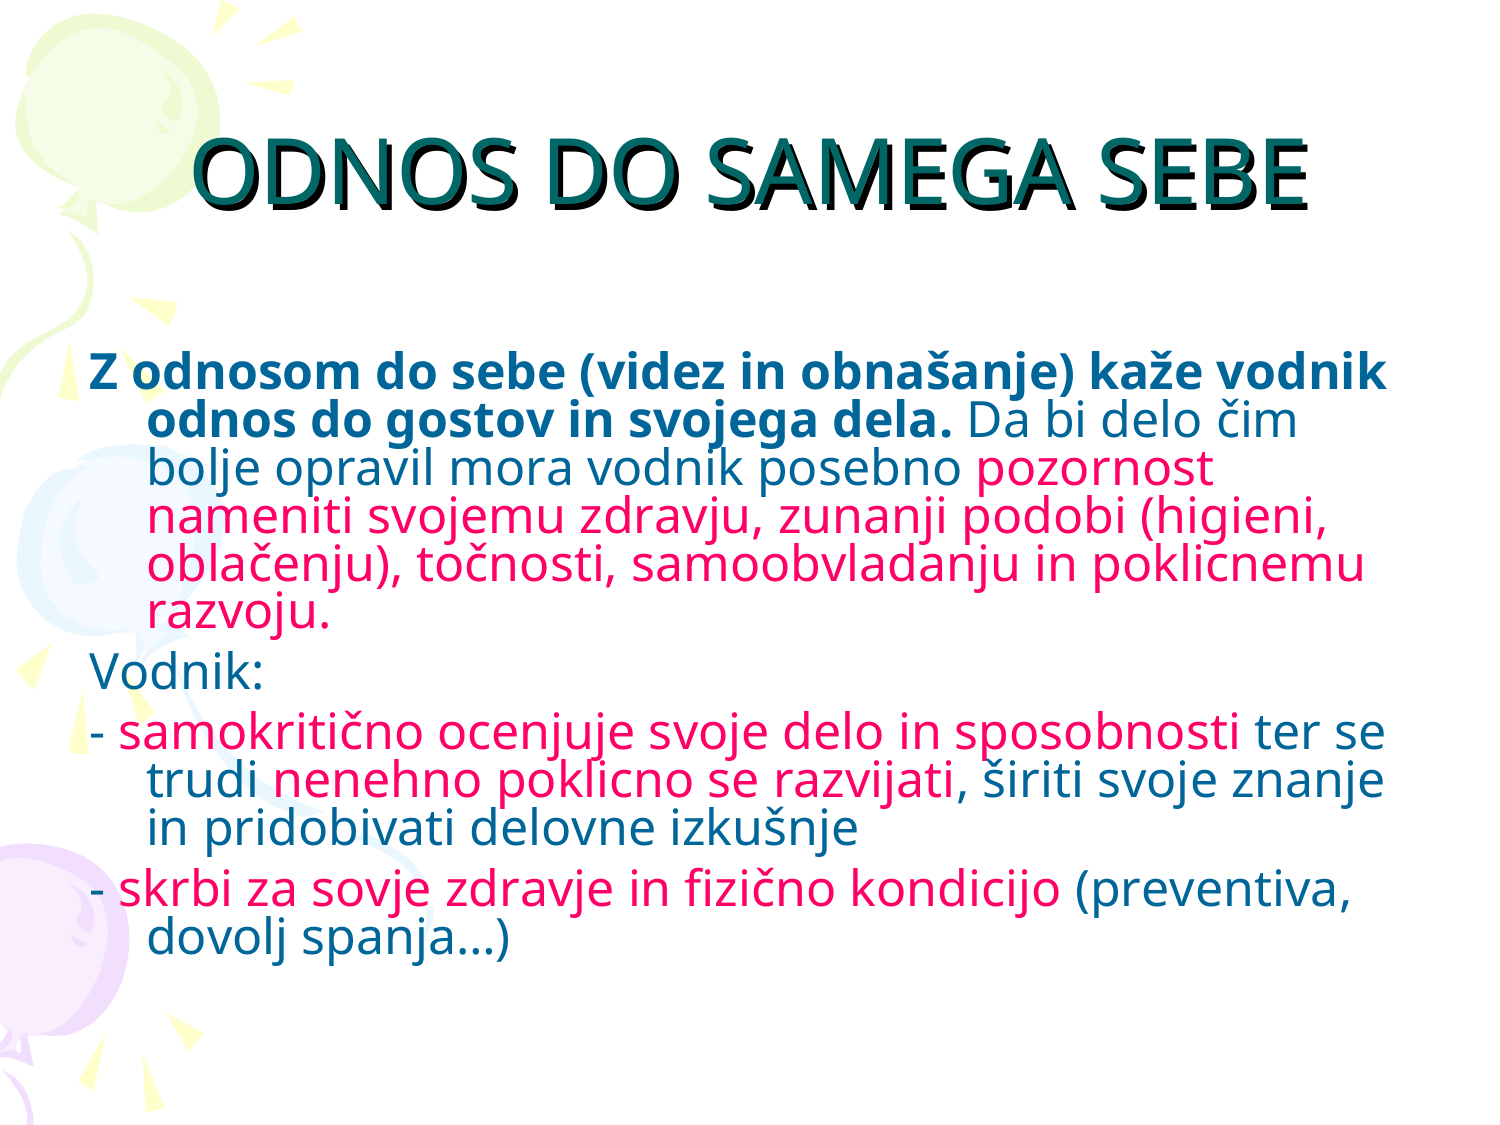

# ODNOS DO SAMEGA SEBE
Z odnosom do sebe (videz in obnašanje) kaže vodnik odnos do gostov in svojega dela. Da bi delo čim bolje opravil mora vodnik posebno pozornost nameniti svojemu zdravju, zunanji podobi (higieni, oblačenju), točnosti, samoobvladanju in poklicnemu razvoju.
Vodnik:
- samokritično ocenjuje svoje delo in sposobnosti ter se trudi nenehno poklicno se razvijati, širiti svoje znanje in pridobivati delovne izkušnje
- skrbi za sovje zdravje in fizično kondicijo (preventiva, dovolj spanja…)